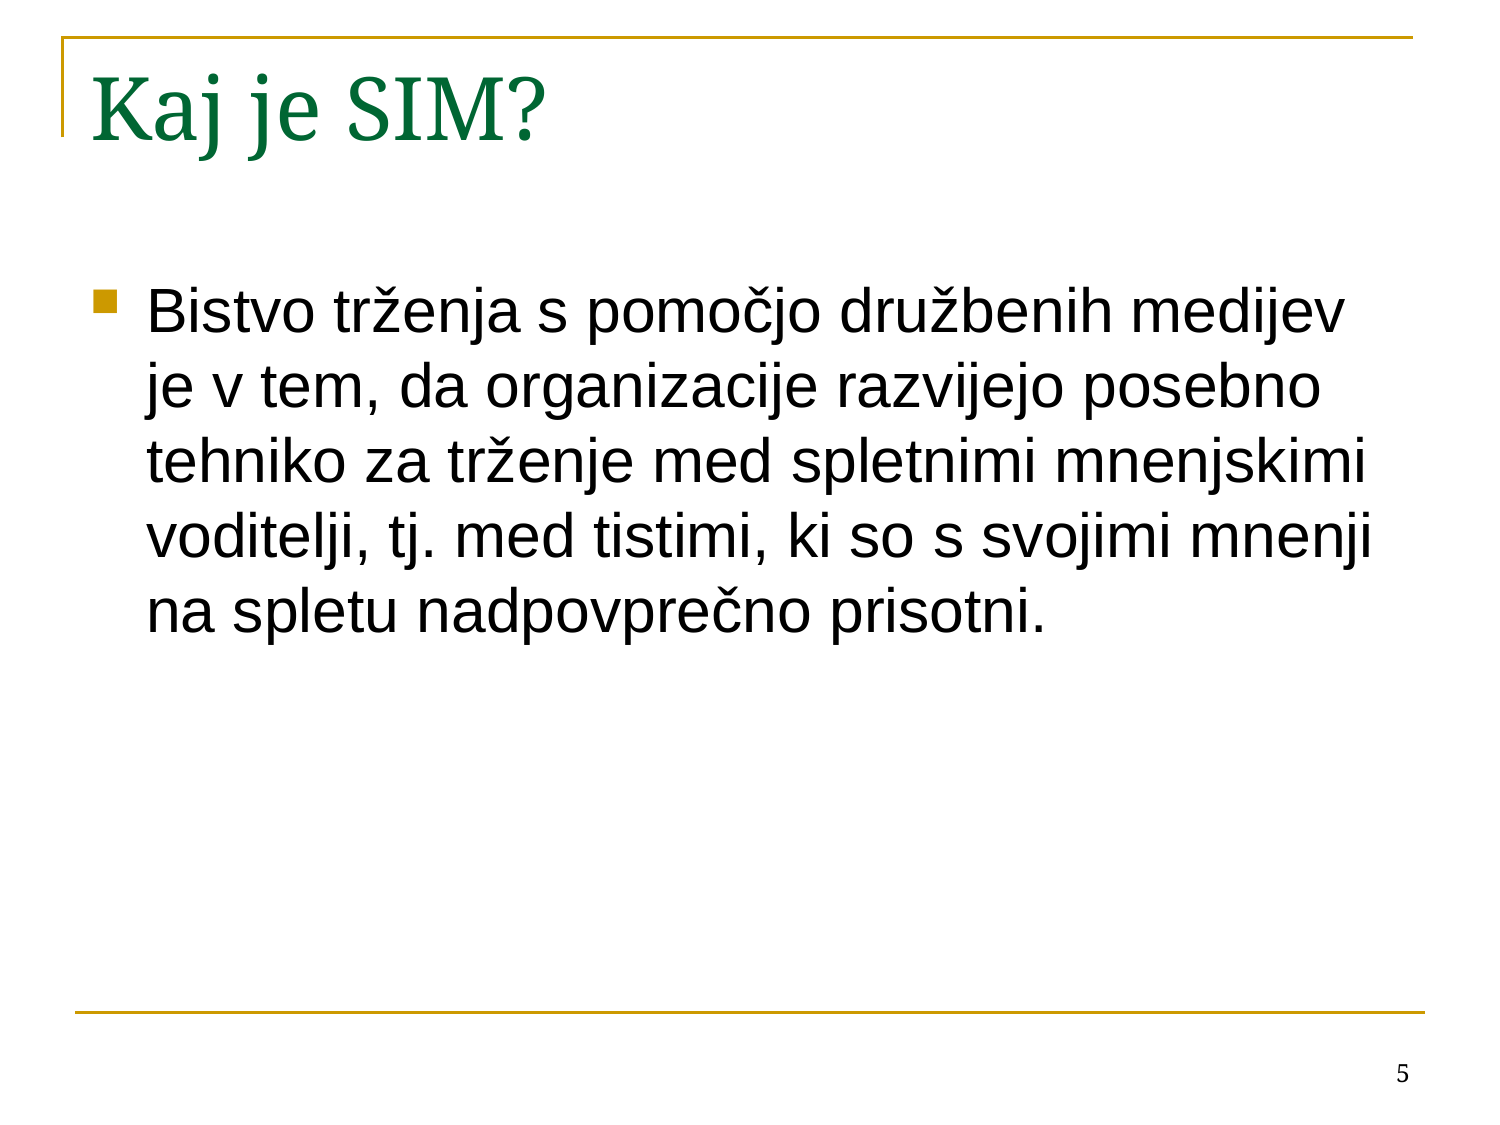

# Kaj je SIM?
Bistvo trženja s pomočjo družbenih medijev je v tem, da organizacije razvijejo posebno tehniko za trženje med spletnimi mnenjskimi voditelji, tj. med tistimi, ki so s svojimi mnenji na spletu nadpovprečno prisotni.